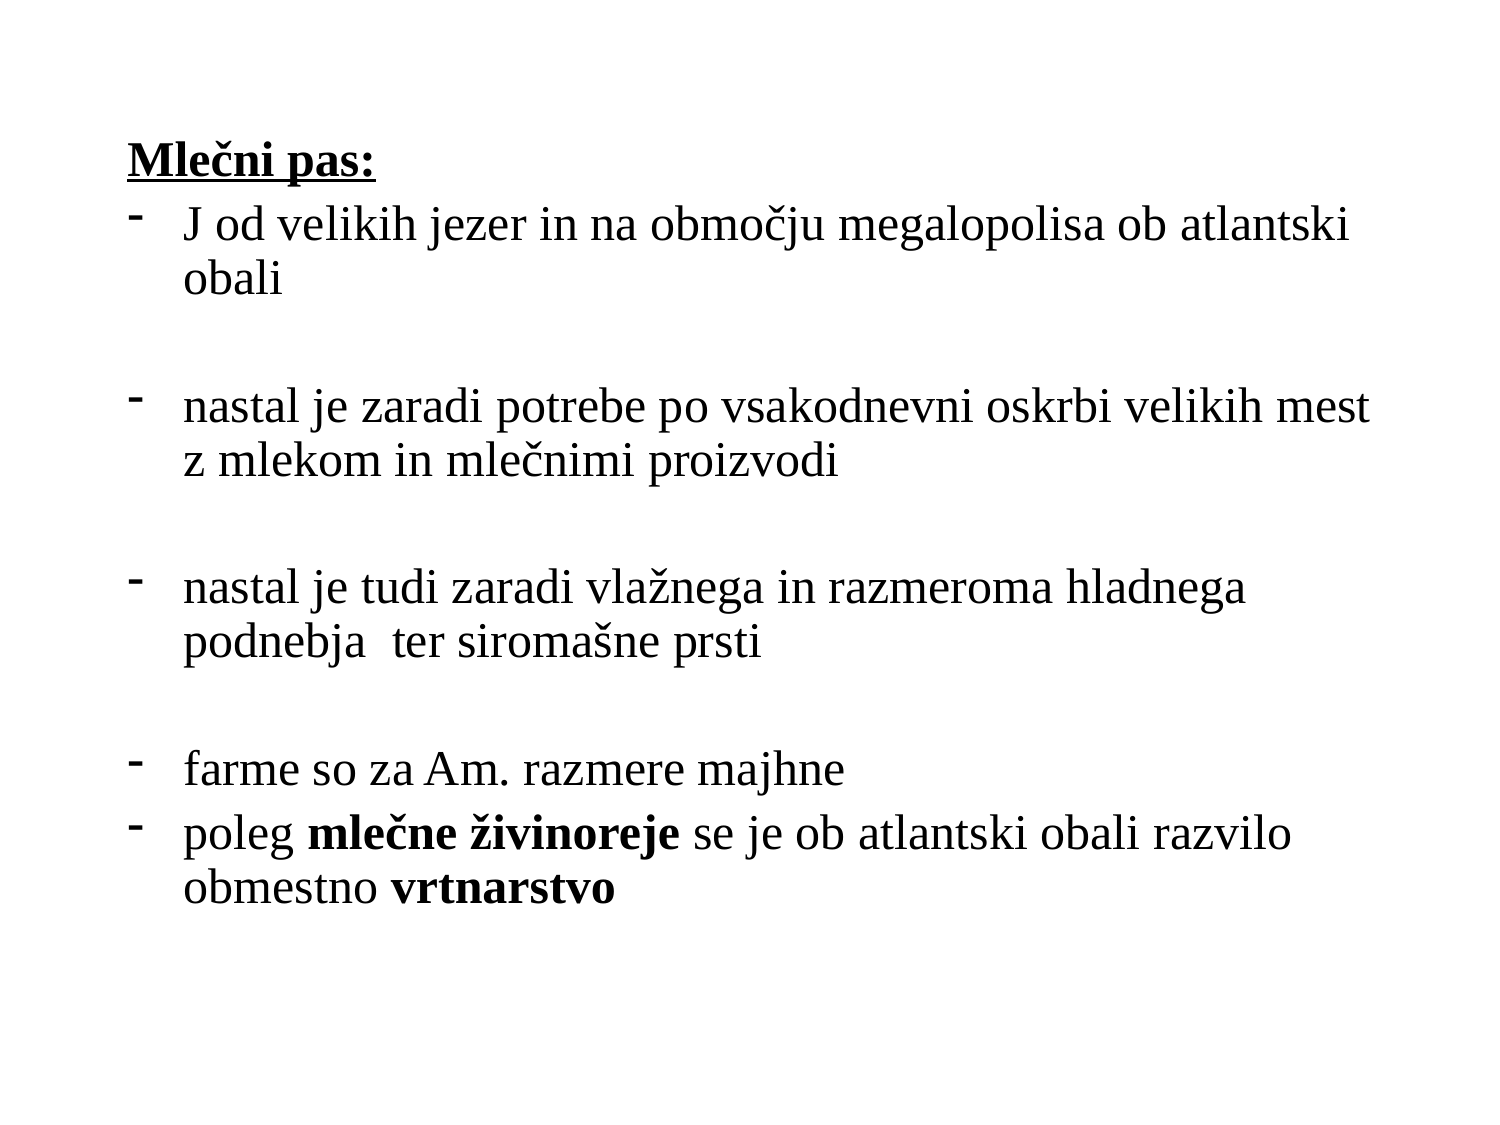

#
Mlečni pas:
J od velikih jezer in na območju megalopolisa ob atlantski obali
nastal je zaradi potrebe po vsakodnevni oskrbi velikih mest z mlekom in mlečnimi proizvodi
nastal je tudi zaradi vlažnega in razmeroma hladnega podnebja ter siromašne prsti
farme so za Am. razmere majhne
poleg mlečne živinoreje se je ob atlantski obali razvilo obmestno vrtnarstvo